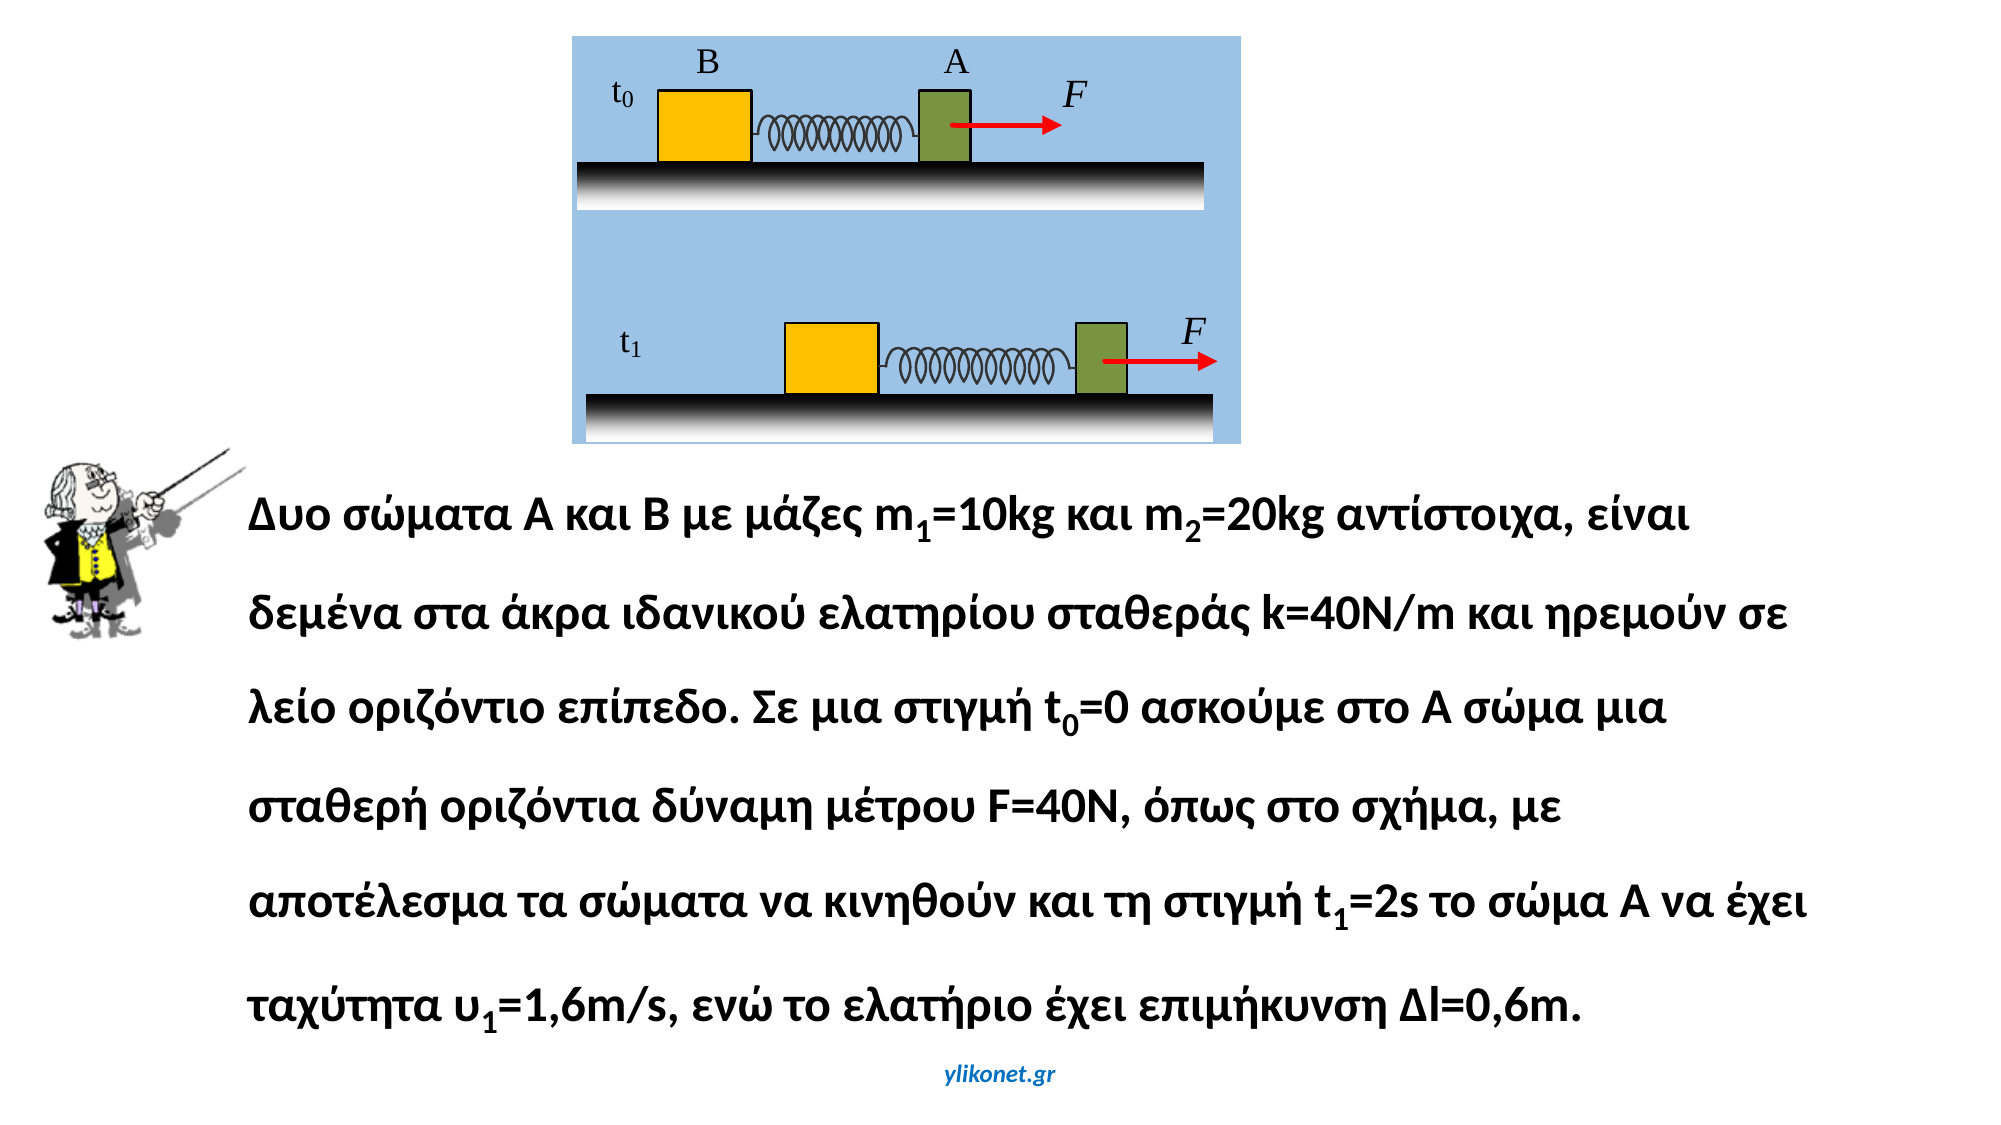

Δυο σώματα Α και Β με μάζες m1=10kg και m2=20kg αντίστοιχα, είναι δεμένα στα άκρα ιδανικού ελατηρίου σταθεράς k=40Ν/m και ηρεμούν σε λείο οριζόντιο επίπεδο. Σε μια στιγμή t0=0 ασκούμε στο Α σώμα μια σταθερή οριζόντια δύναμη μέτρου F=40Ν, όπως στο σχήμα, με αποτέλεσμα τα σώματα να κινηθούν και τη στιγμή t1=2s το σώμα Α να έχει ταχύτητα υ1=1,6m/s, ενώ το ελατήριο έχει επιμήκυνση Δl=0,6m.
ylikonet.gr